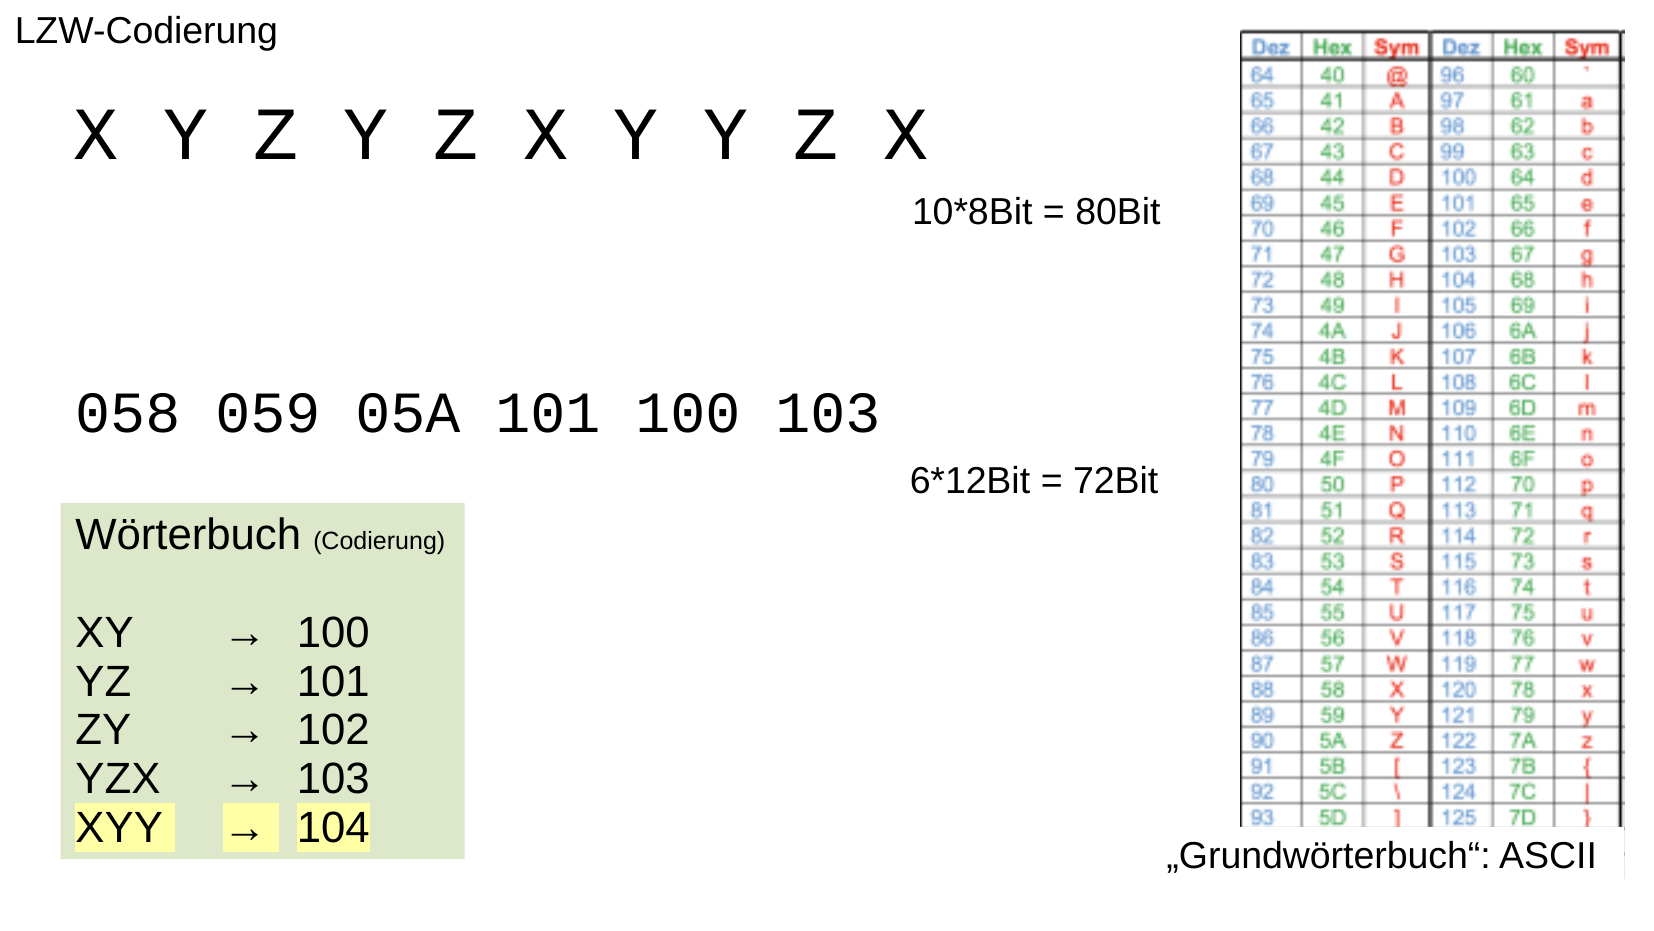

LZW-Codierung
X Y Z Y Z X Y Y Z X
10*8Bit = 80Bit
058 059 05A 101 100 103
6*12Bit = 72Bit
Wörterbuch (Codierung)
XY		→ 	100
YZ		→	101
ZY 		→ 	102
YZX	→	103
XYY 	→ 	104
„Grundwörterbuch“: ASCII